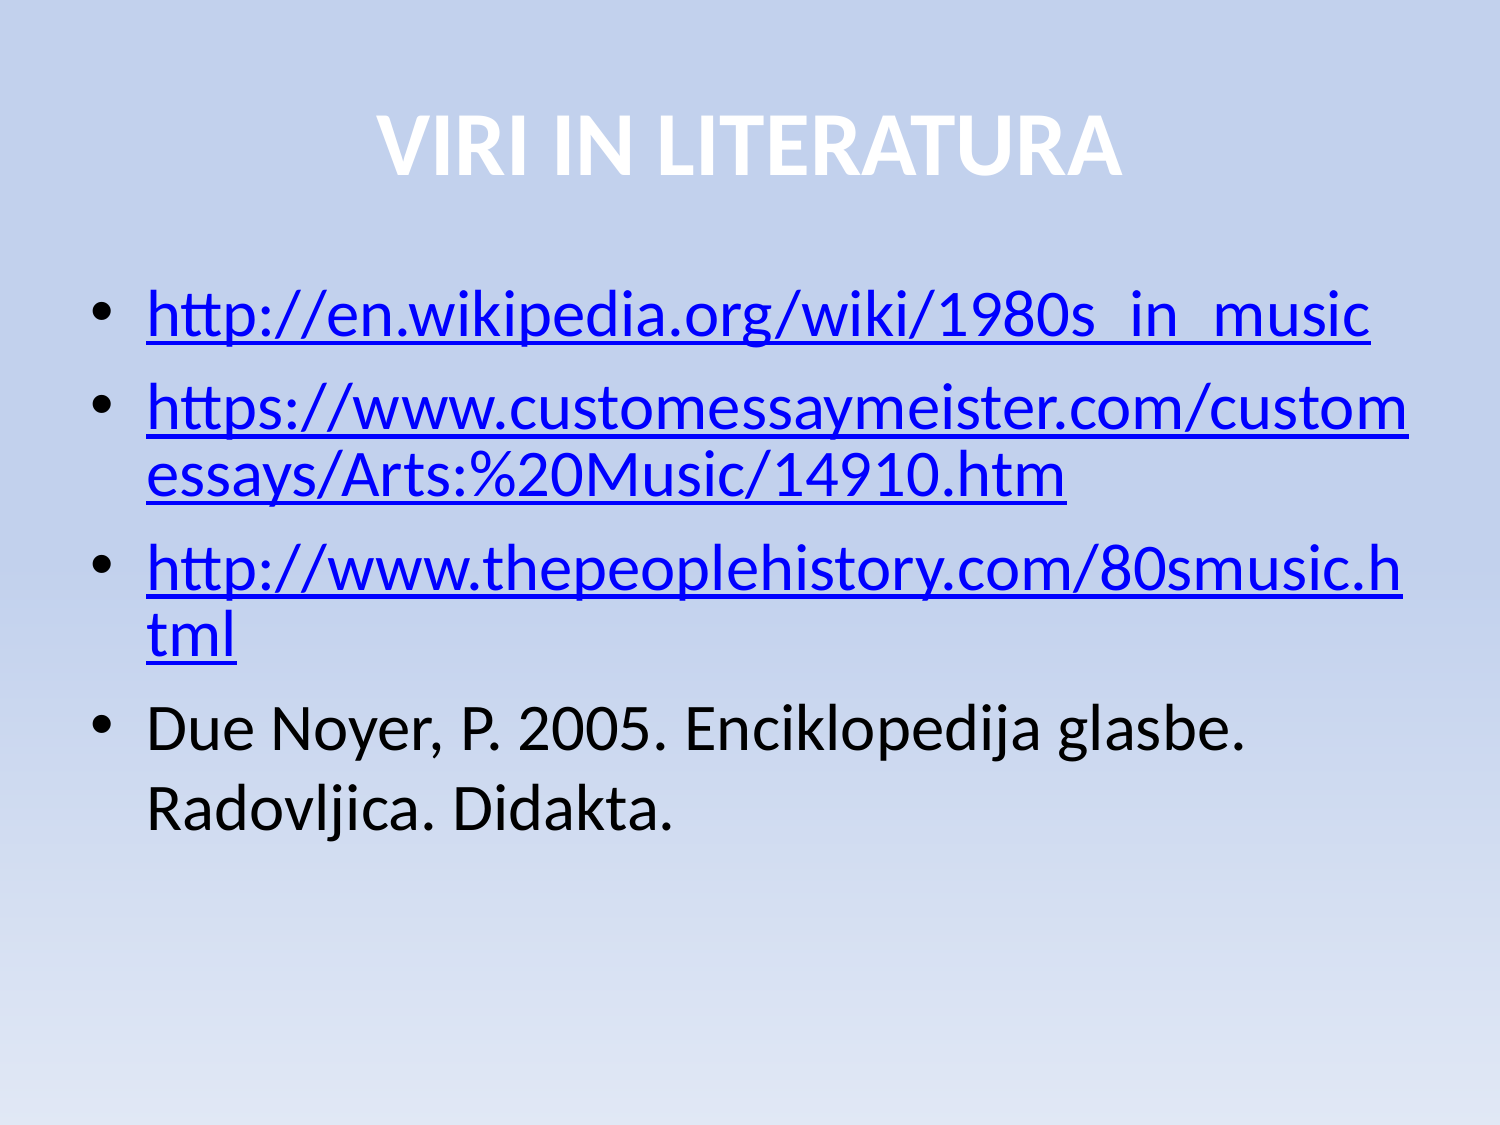

# VIRI IN LITERATURA
http://en.wikipedia.org/wiki/1980s_in_music
https://www.customessaymeister.com/customessays/Arts:%20Music/14910.htm
http://www.thepeoplehistory.com/80smusic.html
Due Noyer, P. 2005. Enciklopedija glasbe. Radovljica. Didakta.